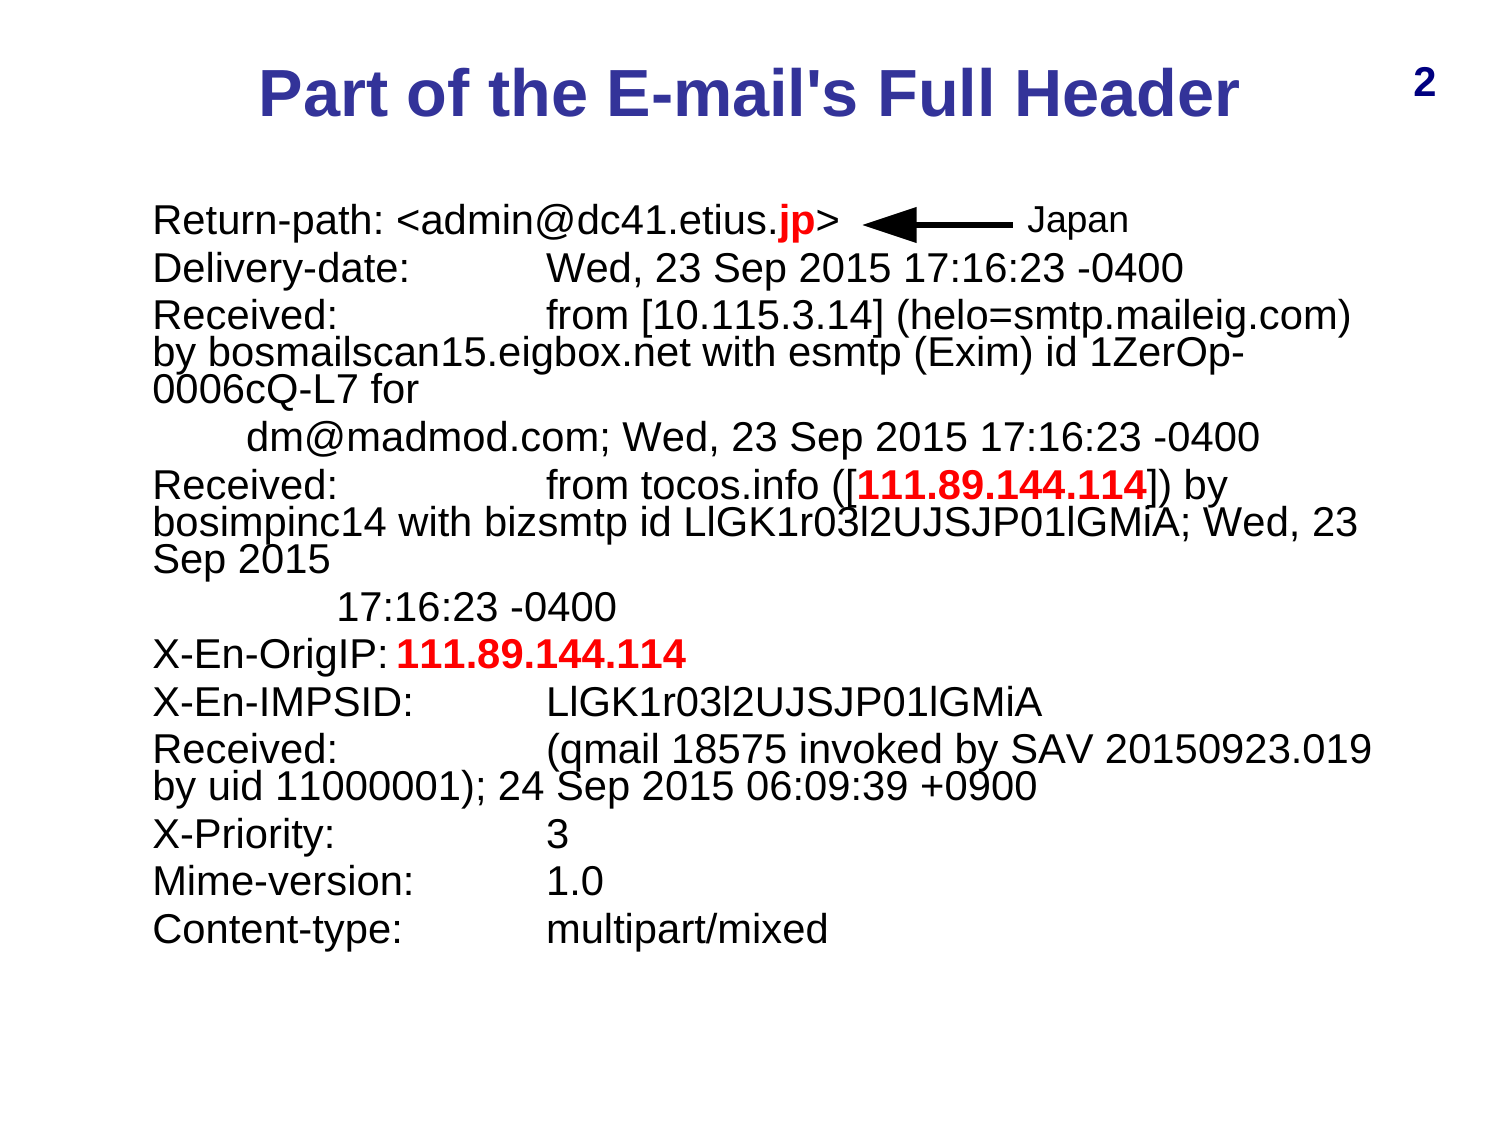

# Part of the E-mail's Full Header
2
Japan
Return-path:	<admin@dc41.etius.jp>
Delivery-date:	Wed, 23 Sep 2015 17:16:23 -0400
Received:		from [10.115.3.14] (helo=smtp.maileig.com) by bosmailscan15.eigbox.net with esmtp (Exim) id 1ZerOp-0006cQ-L7 for
 	dm@madmod.com; Wed, 23 Sep 2015 17:16:23 -0400
Received:		from tocos.info ([111.89.144.114]) by bosimpinc14 with bizsmtp id LlGK1r03l2UJSJP01lGMiA; Wed, 23 Sep 2015
 17:16:23 -0400
X-En-OrigIP:	111.89.144.114
X-En-IMPSID:	LlGK1r03l2UJSJP01lGMiA
Received:		(qmail 18575 invoked by SAV 20150923.019 by uid 11000001); 24 Sep 2015 06:09:39 +0900
X-Priority:		3
Mime-version:	1.0
Content-type:	multipart/mixed